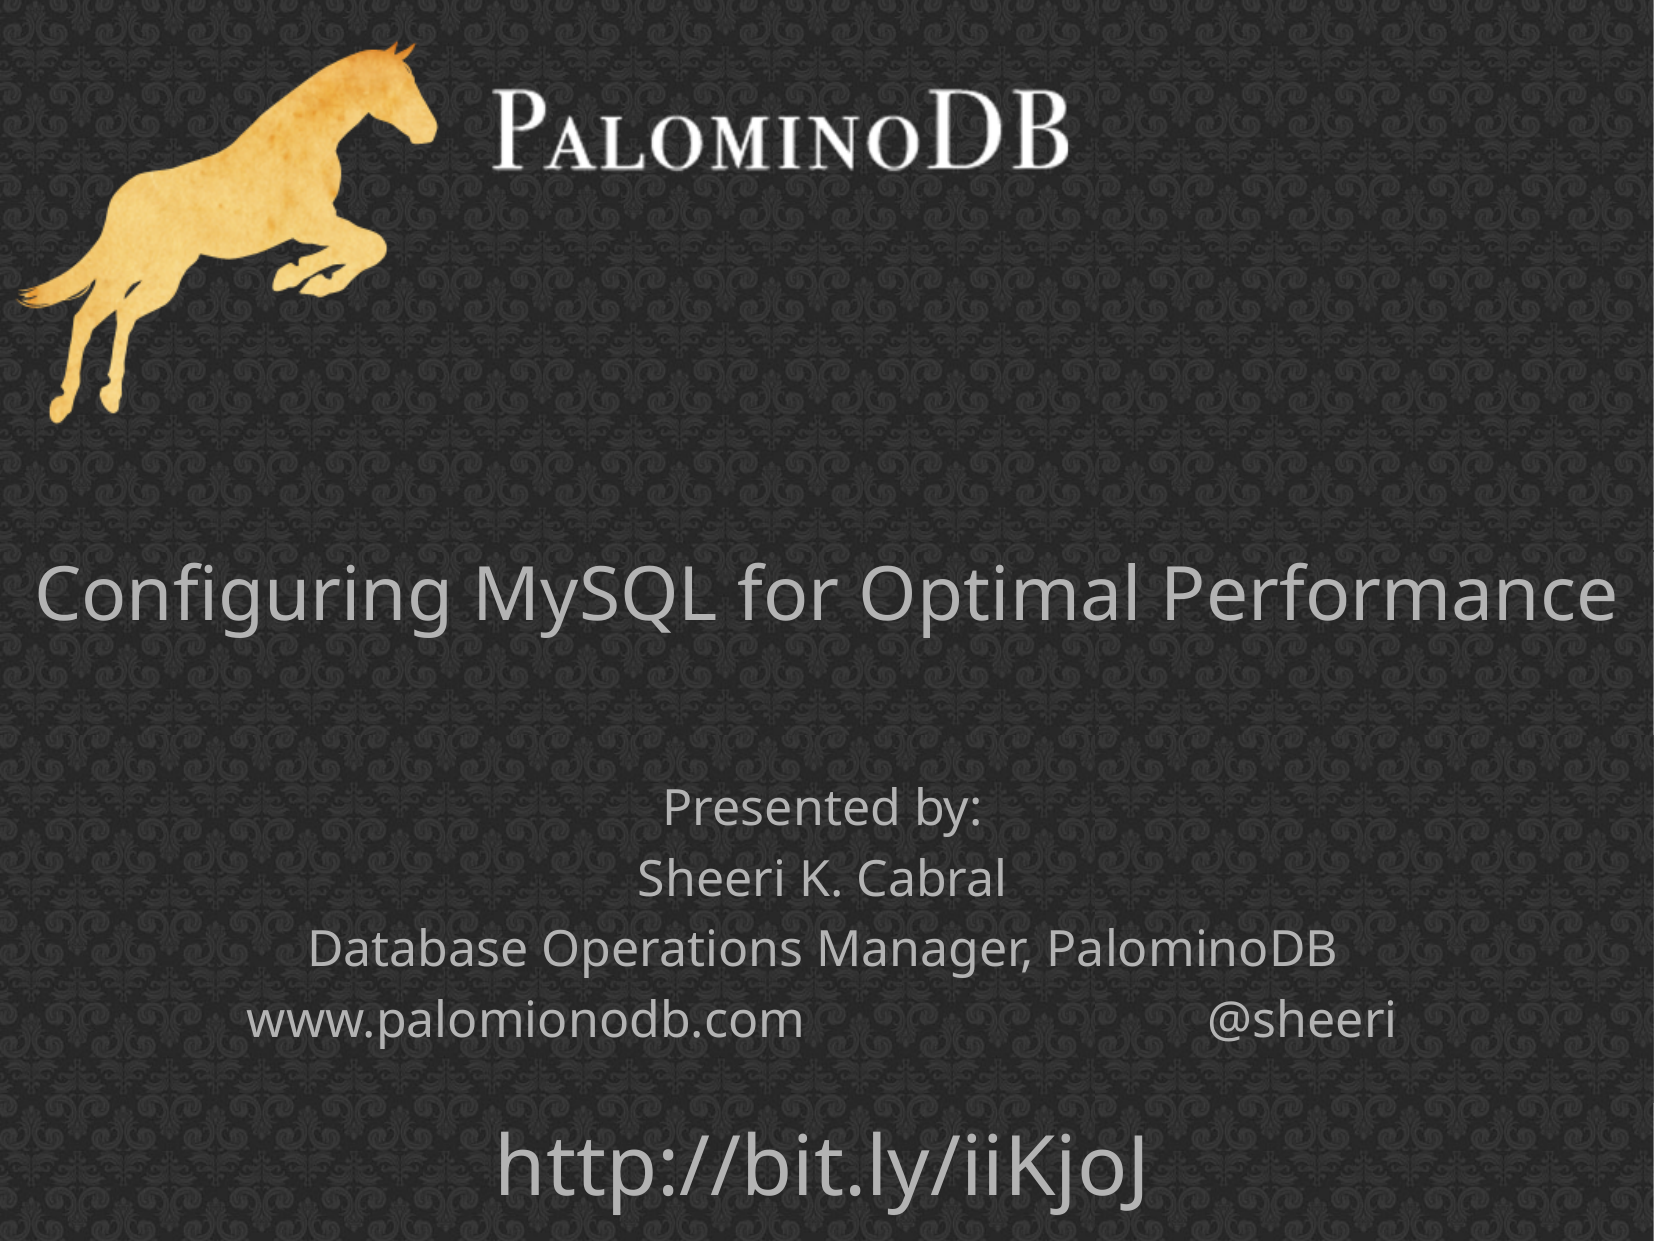

Configuring MySQL for Optimal Performance
Presented by:
Sheeri K. Cabral
Database Operations Manager, PalominoDB
www.palomionodb.com @sheeri
http://bit.ly/iiKjoJ